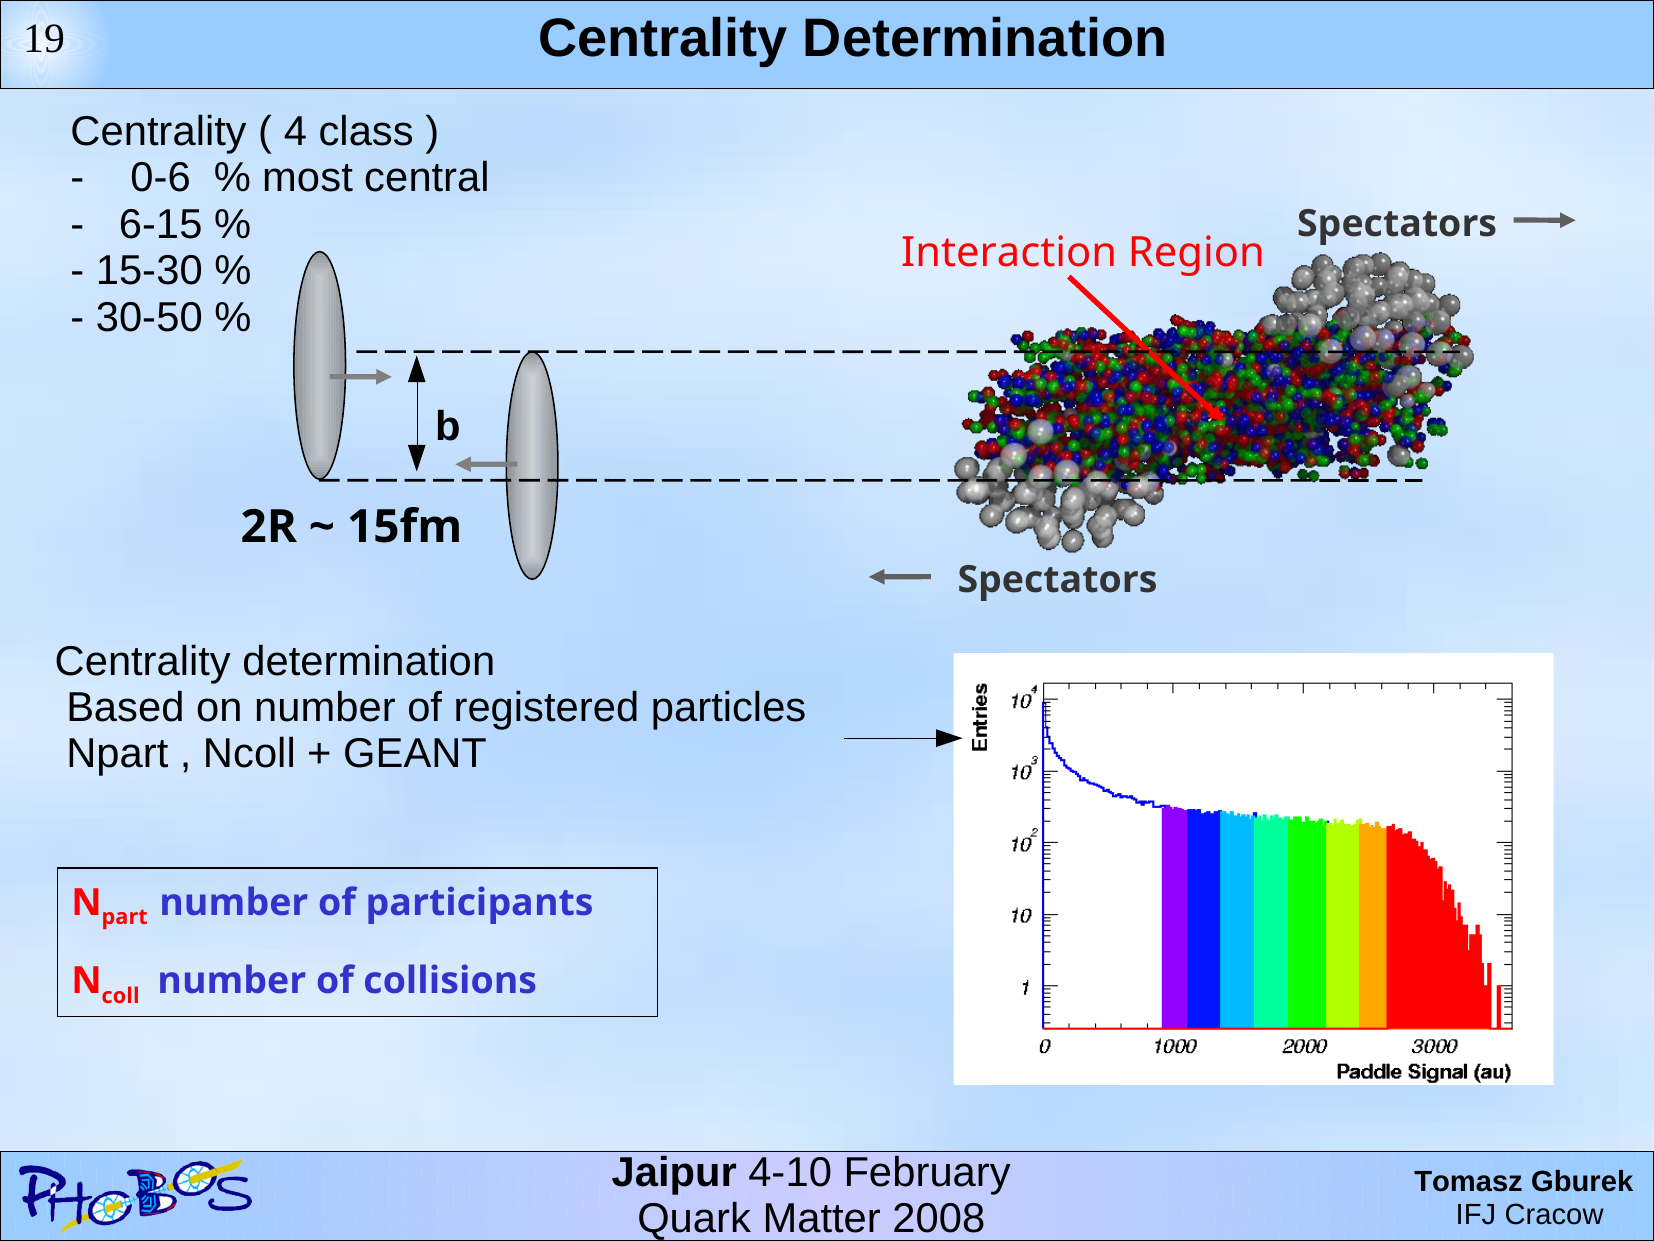

# Centrality Determination
19
Centrality ( 4 class )
- 0-6 % most central
- 6-15 %
- 15-30 %
- 30-50 %
Spectators
Interaction Region
b
2R ~ 15fm
Spectators
Centrality determination
 Based on number of registered particles
 Npart , Ncoll + GEANT
Npart number of participants
Ncoll number of collisions